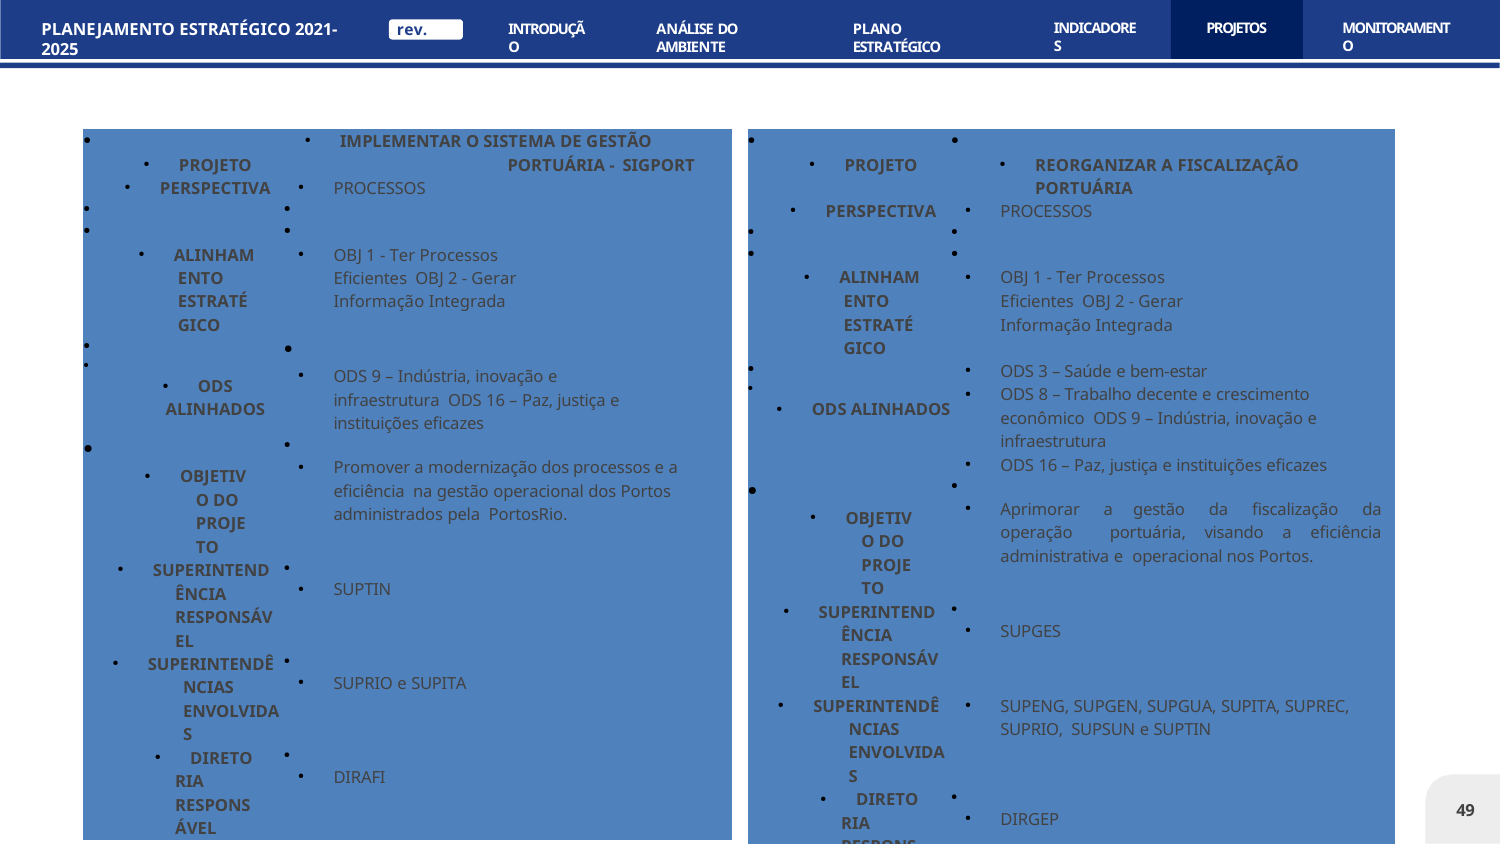

PLANEJAMENTO ESTRATÉGICO 2021-2025
INDICADORES
PROJETOS
MONITORAMENTO
rev. 2022
INTRODUÇÃO
ANÁLISE DO AMBIENTE
PLANO ESTRATÉGICO
| PROJETO | IMPLEMENTAR O SISTEMA DE GESTÃO PORTUÁRIA - SIGPORT |
| --- | --- |
| PERSPECTIVA | PROCESSOS |
| ALINHAMENTO ESTRATÉGICO | OBJ 1 - Ter Processos Eﬁcientes OBJ 2 - Gerar Informação Integrada |
| ODS ALINHADOS | ODS 9 – Indústria, inovação e infraestrutura ODS 16 – Paz, justiça e instituições eﬁcazes |
| OBJETIVO DO PROJETO | Promover a modernização dos processos e a eﬁciência na gestão operacional dos Portos administrados pela PortosRio. |
| SUPERINTENDÊNCIA RESPONSÁVEL | SUPTIN |
| SUPERINTENDÊNCIAS ENVOLVIDAS | SUPRIO e SUPITA |
| DIRETORIA RESPONSÁVEL | DIRAFI |
| PROJETO | REORGANIZAR A FISCALIZAÇÃO PORTUÁRIA |
| --- | --- |
| PERSPECTIVA | PROCESSOS |
| ALINHAMENTO ESTRATÉGICO | OBJ 1 - Ter Processos Eﬁcientes OBJ 2 - Gerar Informação Integrada |
| ODS ALINHADOS | ODS 3 – Saúde e bem-estar ODS 8 – Trabalho decente e crescimento econômico ODS 9 – Indústria, inovação e infraestrutura ODS 16 – Paz, justiça e instituições eﬁcazes |
| OBJETIVO DO PROJETO | Aprimorar a gestão da ﬁscalização da operação portuária, visando a eﬁciência administrativa e operacional nos Portos. |
| SUPERINTENDÊNCIA RESPONSÁVEL | SUPGES |
| SUPERINTENDÊNCIAS ENVOLVIDAS | SUPENG, SUPGEN, SUPGUA, SUPITA, SUPREC, SUPRIO, SUPSUN e SUPTIN |
| DIRETORIA RESPONSÁVEL | DIRGEP |